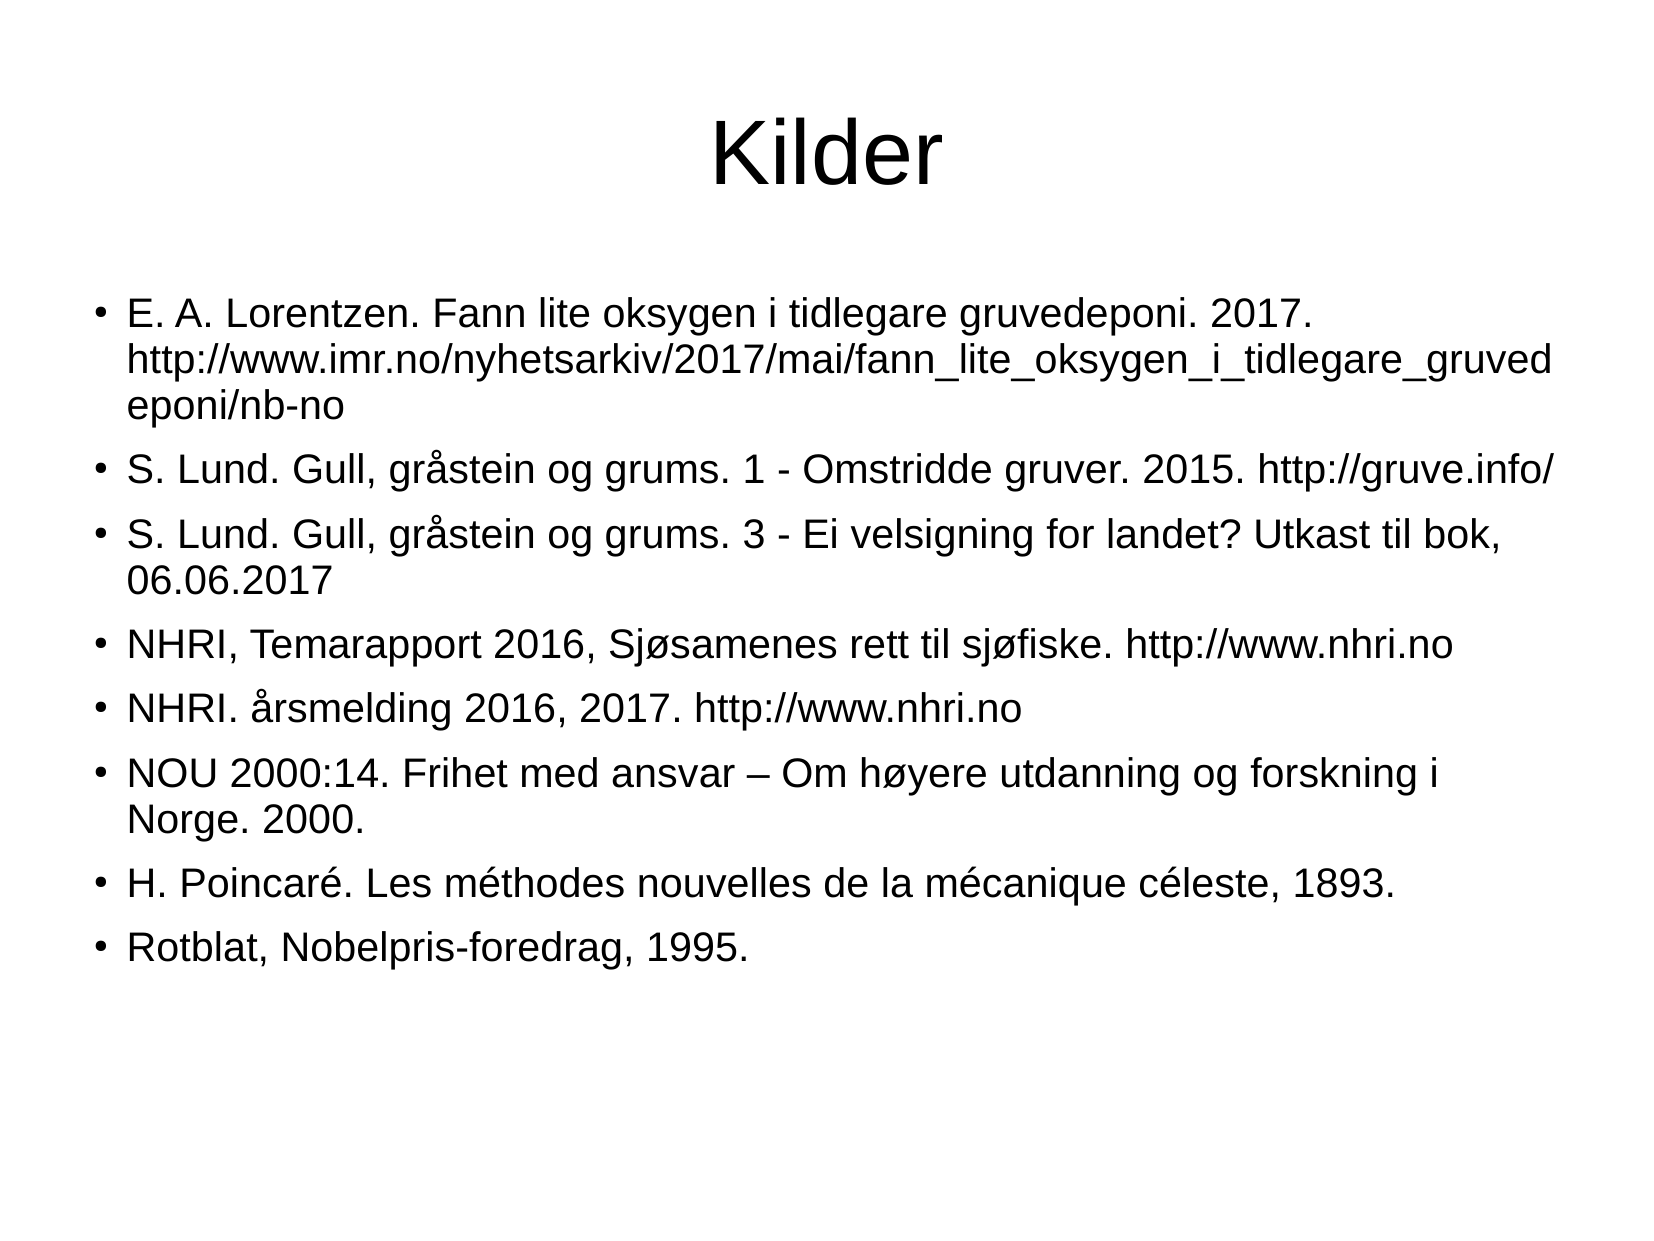

# Kilder
E. A. Lorentzen. Fann lite oksygen i tidlegare gruvedeponi. 2017. http://www.imr.no/nyhetsarkiv/2017/mai/fann_lite_oksygen_i_tidlegare_gruvedeponi/nb-no
S. Lund. Gull, gråstein og grums. 1 - Omstridde gruver. 2015. http://gruve.info/
S. Lund. Gull, gråstein og grums. 3 - Ei velsigning for landet? Utkast til bok, 06.06.2017
NHRI, Temarapport 2016, Sjøsamenes rett til sjøfiske. http://www.nhri.no
NHRI. årsmelding 2016, 2017. http://www.nhri.no
NOU 2000:14. Frihet med ansvar – Om høyere utdanning og forskning i Norge. 2000.
H. Poincaré. Les méthodes nouvelles de la mécanique céleste, 1893.
Rotblat, Nobelpris-foredrag, 1995.